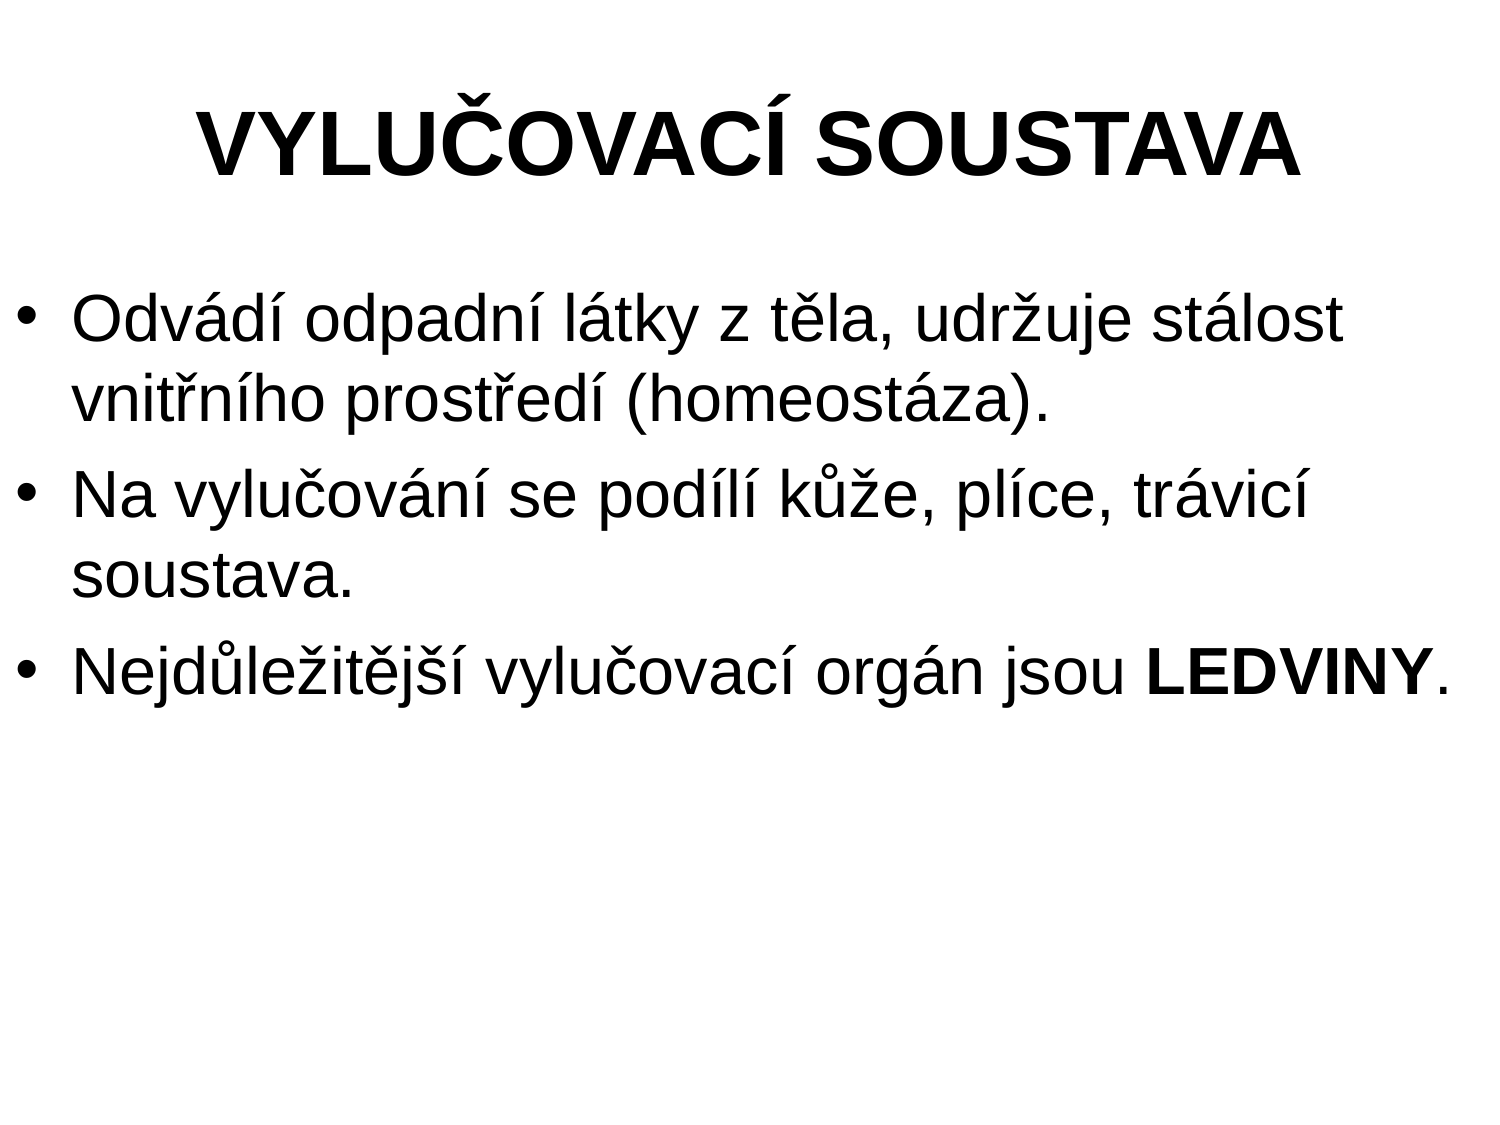

# VYLUČOVACÍ SOUSTAVA
Odvádí odpadní látky z těla, udržuje stálost vnitřního prostředí (homeostáza).
Na vylučování se podílí kůže, plíce, trávicí soustava.
Nejdůležitější vylučovací orgán jsou LEDVINY.